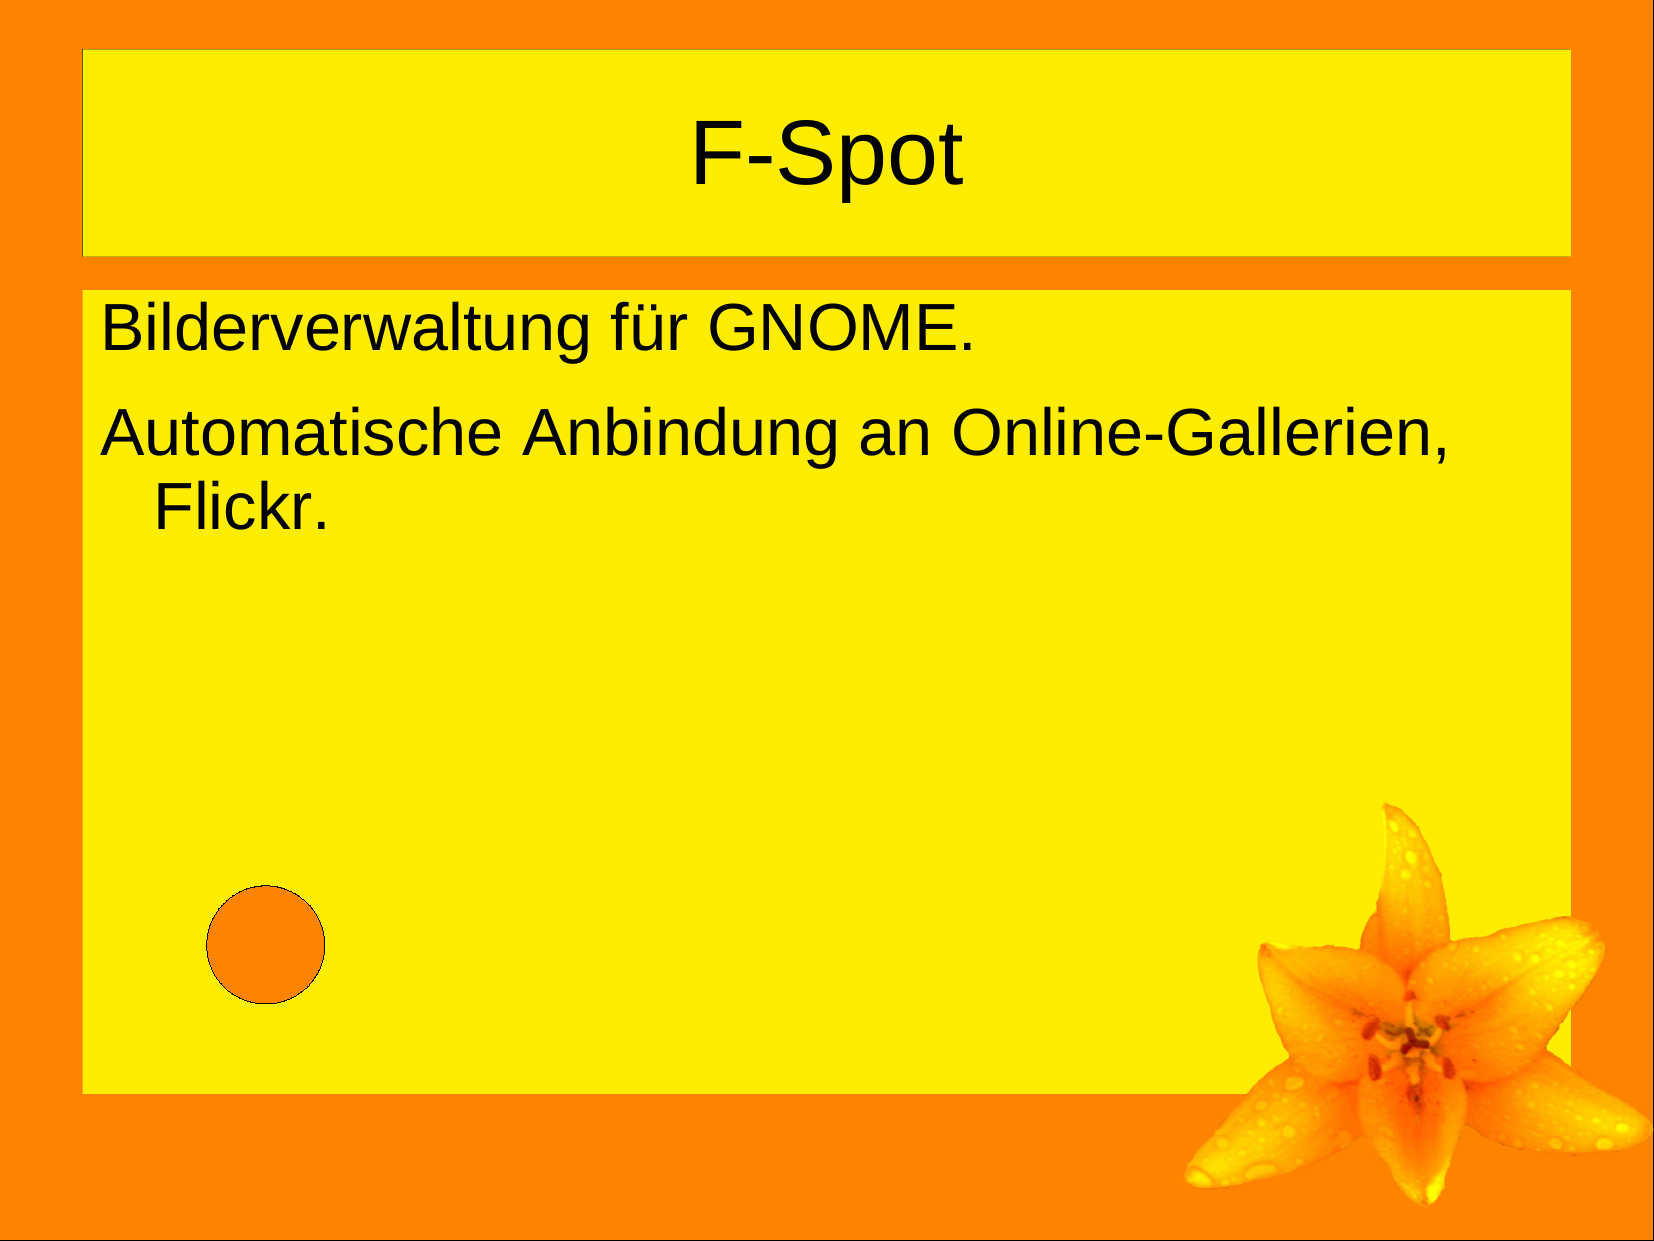

# F-Spot
Bilderverwaltung für GNOME.
Automatische Anbindung an Online-Gallerien, Flickr.